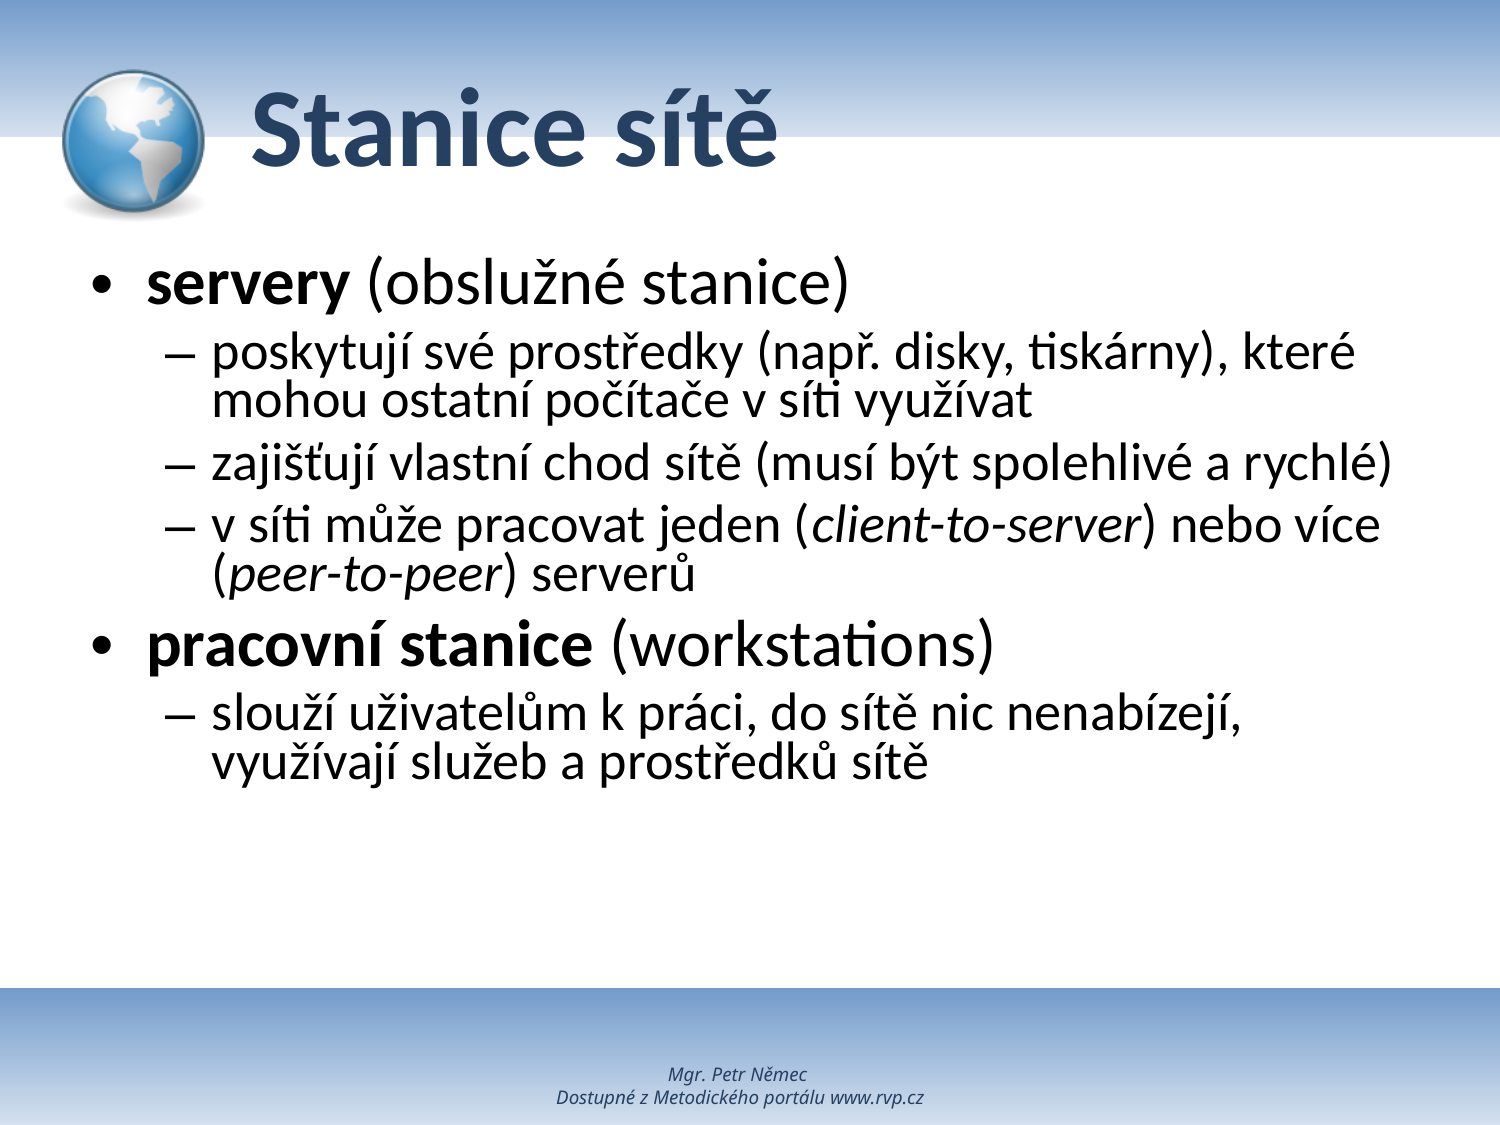

# Stanice sítě
servery (obslužné stanice)
poskytují své prostředky (např. disky, tiskárny), které mohou ostatní počítače v síti využívat
zajišťují vlastní chod sítě (musí být spolehlivé a rychlé)
v síti může pracovat jeden (client-to-server) nebo více (peer-to-peer) serverů
pracovní stanice (workstations)
slouží uživatelům k práci, do sítě nic nenabízejí, využívají služeb a prostředků sítě